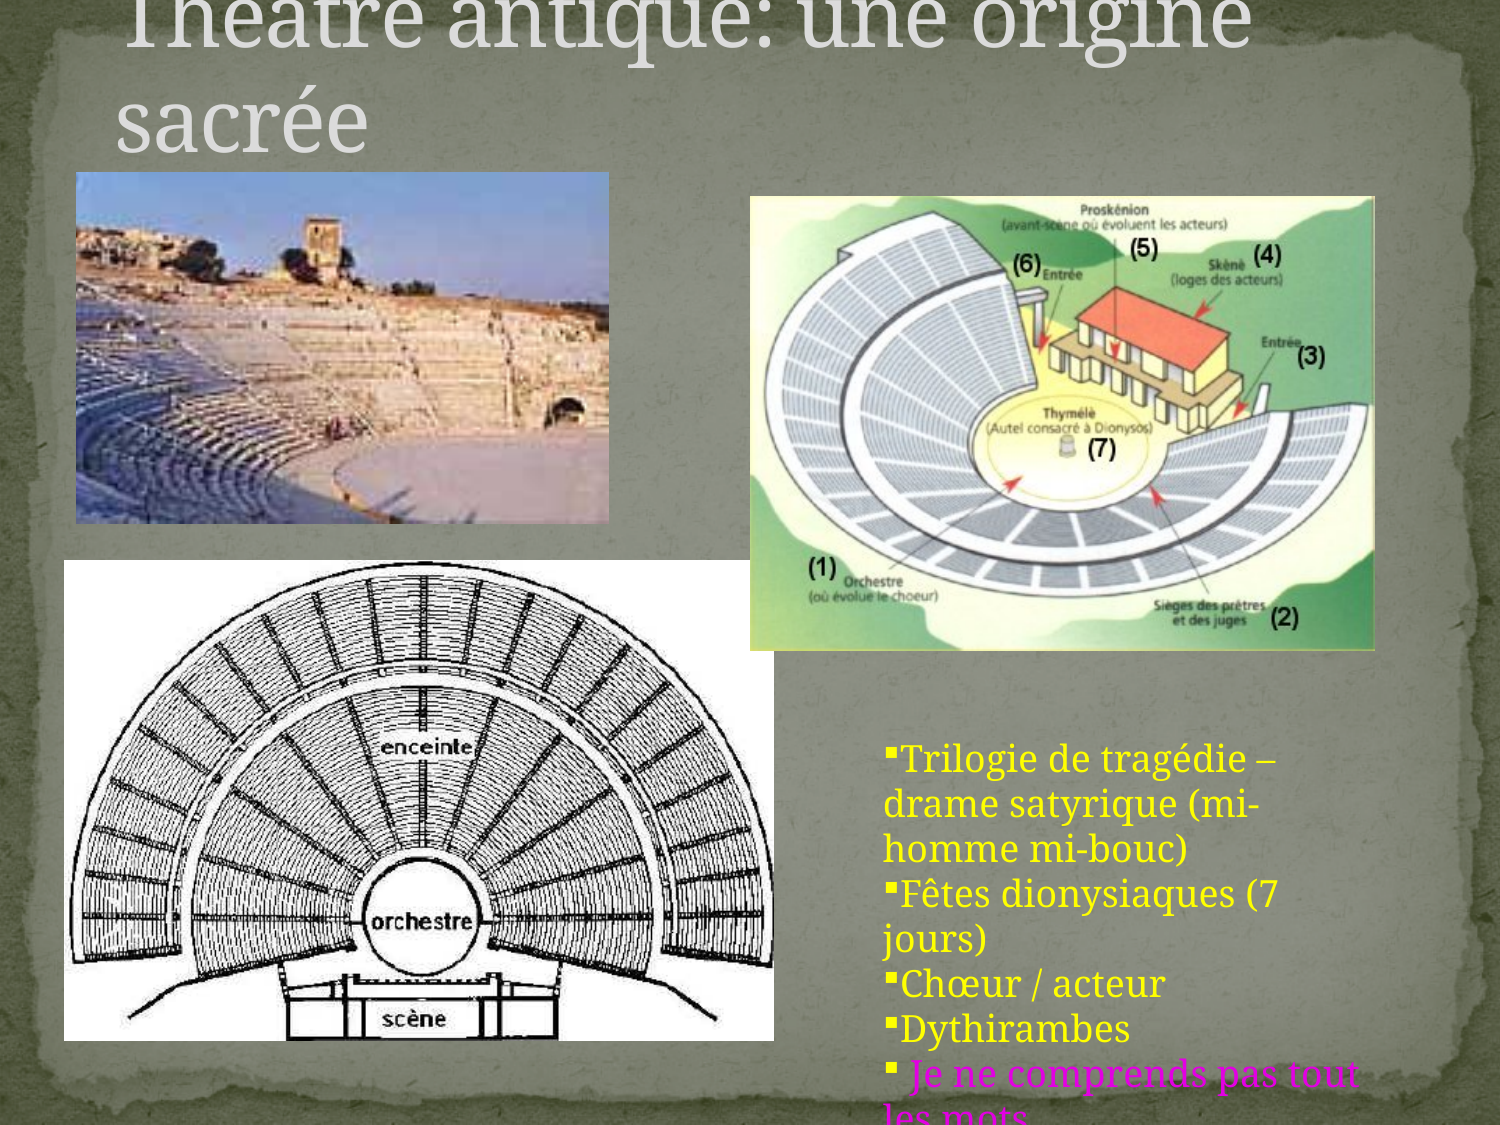

# Théâtre antique: une origine sacrée
Trilogie de tragédie – drame satyrique (mi-homme mi-bouc)
Fêtes dionysiaques (7 jours)
Chœur / acteur
Dythirambes
 Je ne comprends pas tout les mots